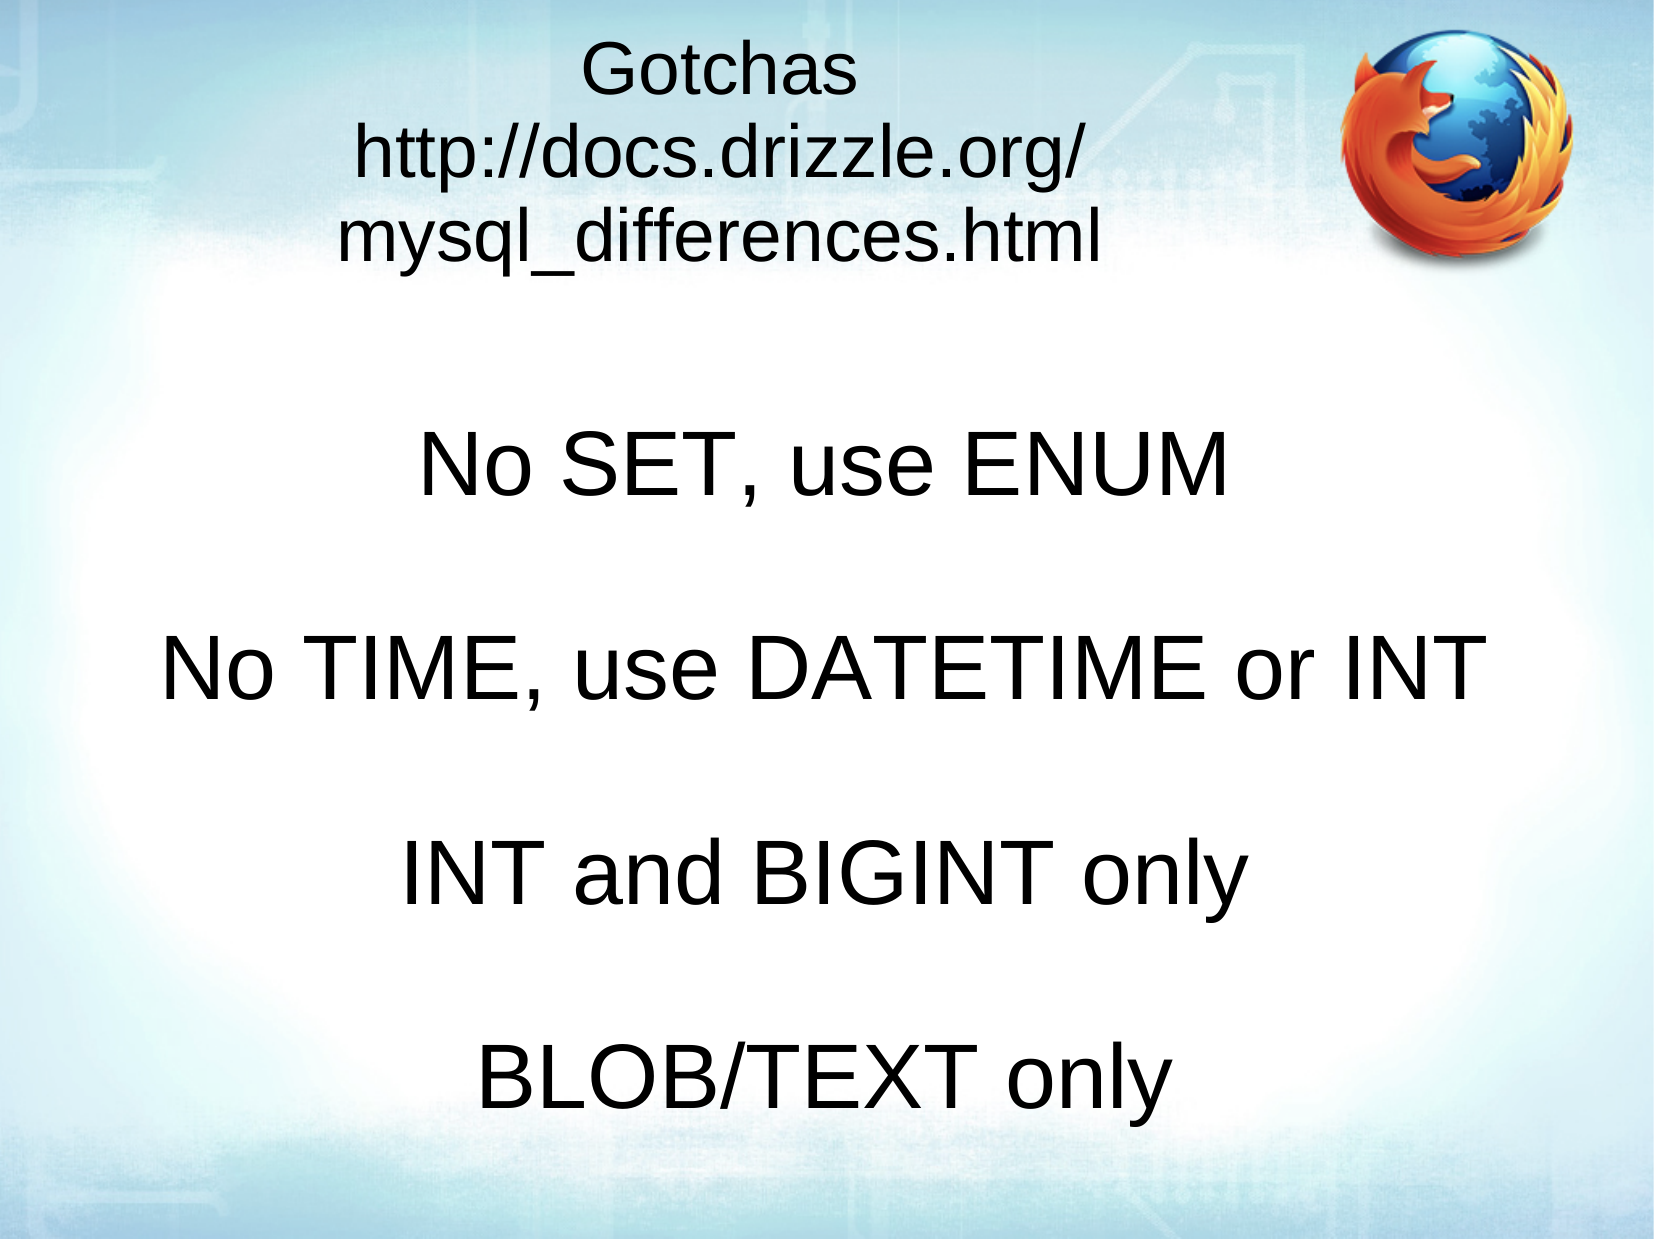

# Gotchas http://docs.drizzle.org/ mysql_differences.html
No SET, use ENUM
No TIME, use DATETIME or INT
INT and BIGINT only
BLOB/TEXT only